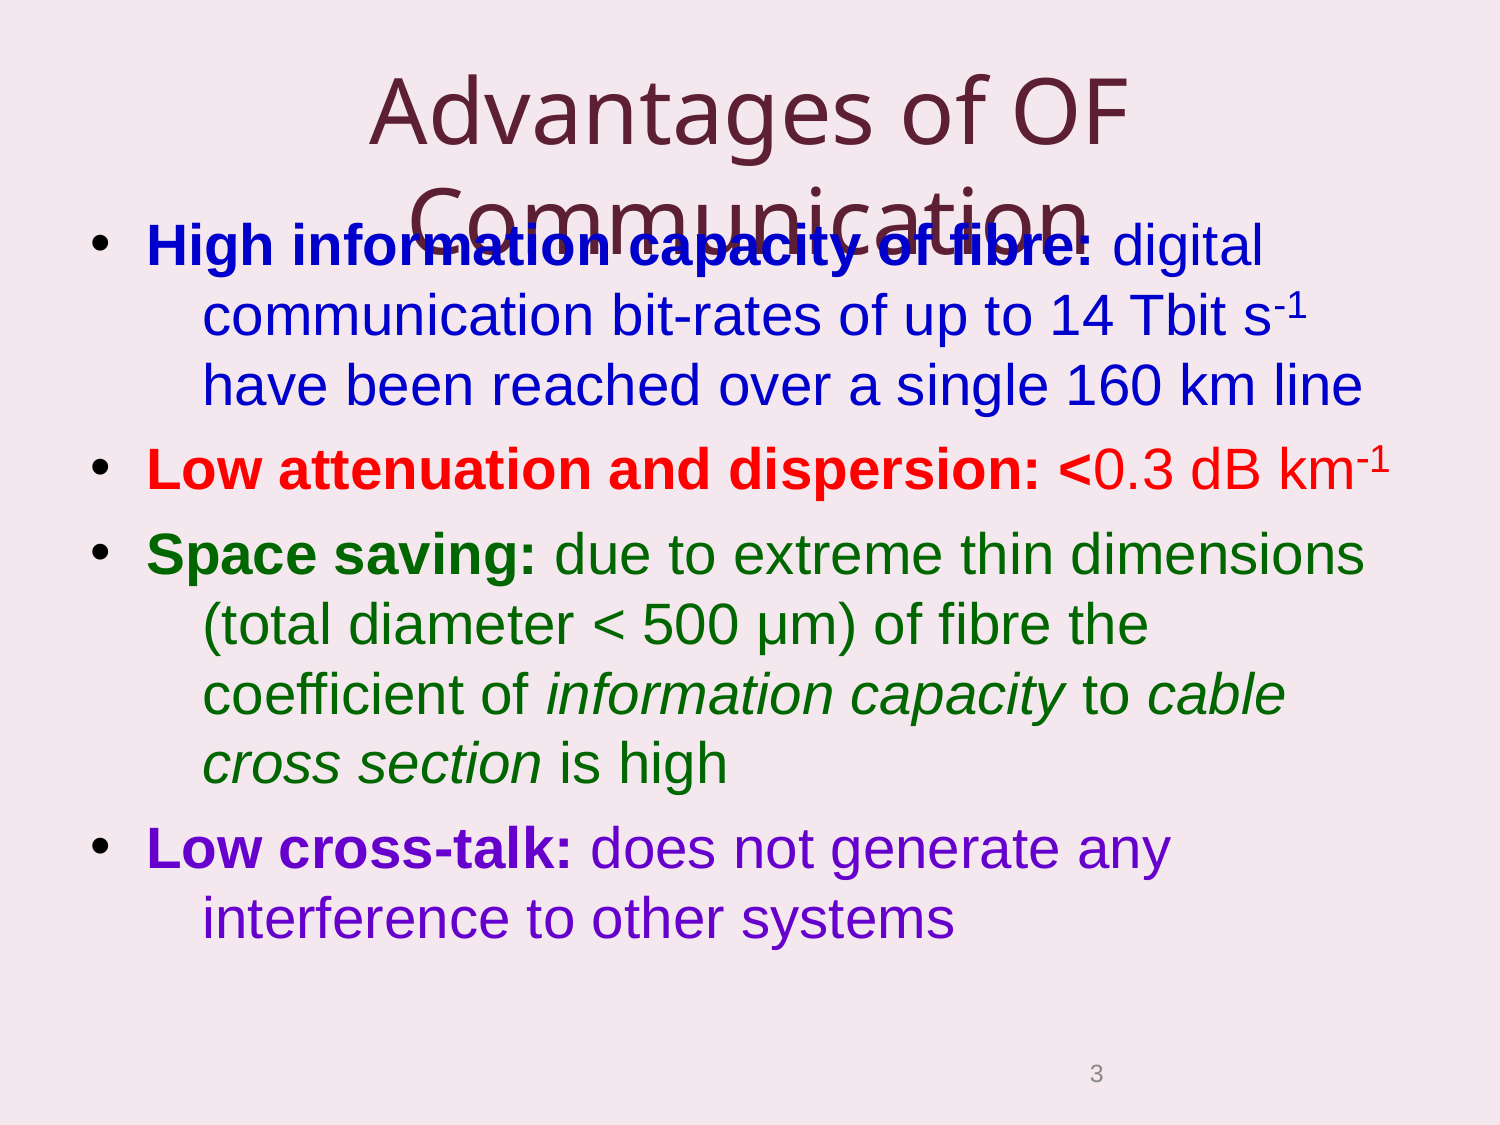

# Advantages of OF Communication
High information capacity of fibre: digital communication bit-rates of up to 14 Tbit s-1 have been reached over a single 160 km line
Low attenuation and dispersion: <0.3 dB km1
Space saving: due to extreme thin dimensions (total diameter < 500 μm) of fibre the coefficient of information capacity to cable cross section is high
Low cross-talk: does not generate any interference to other systems
3